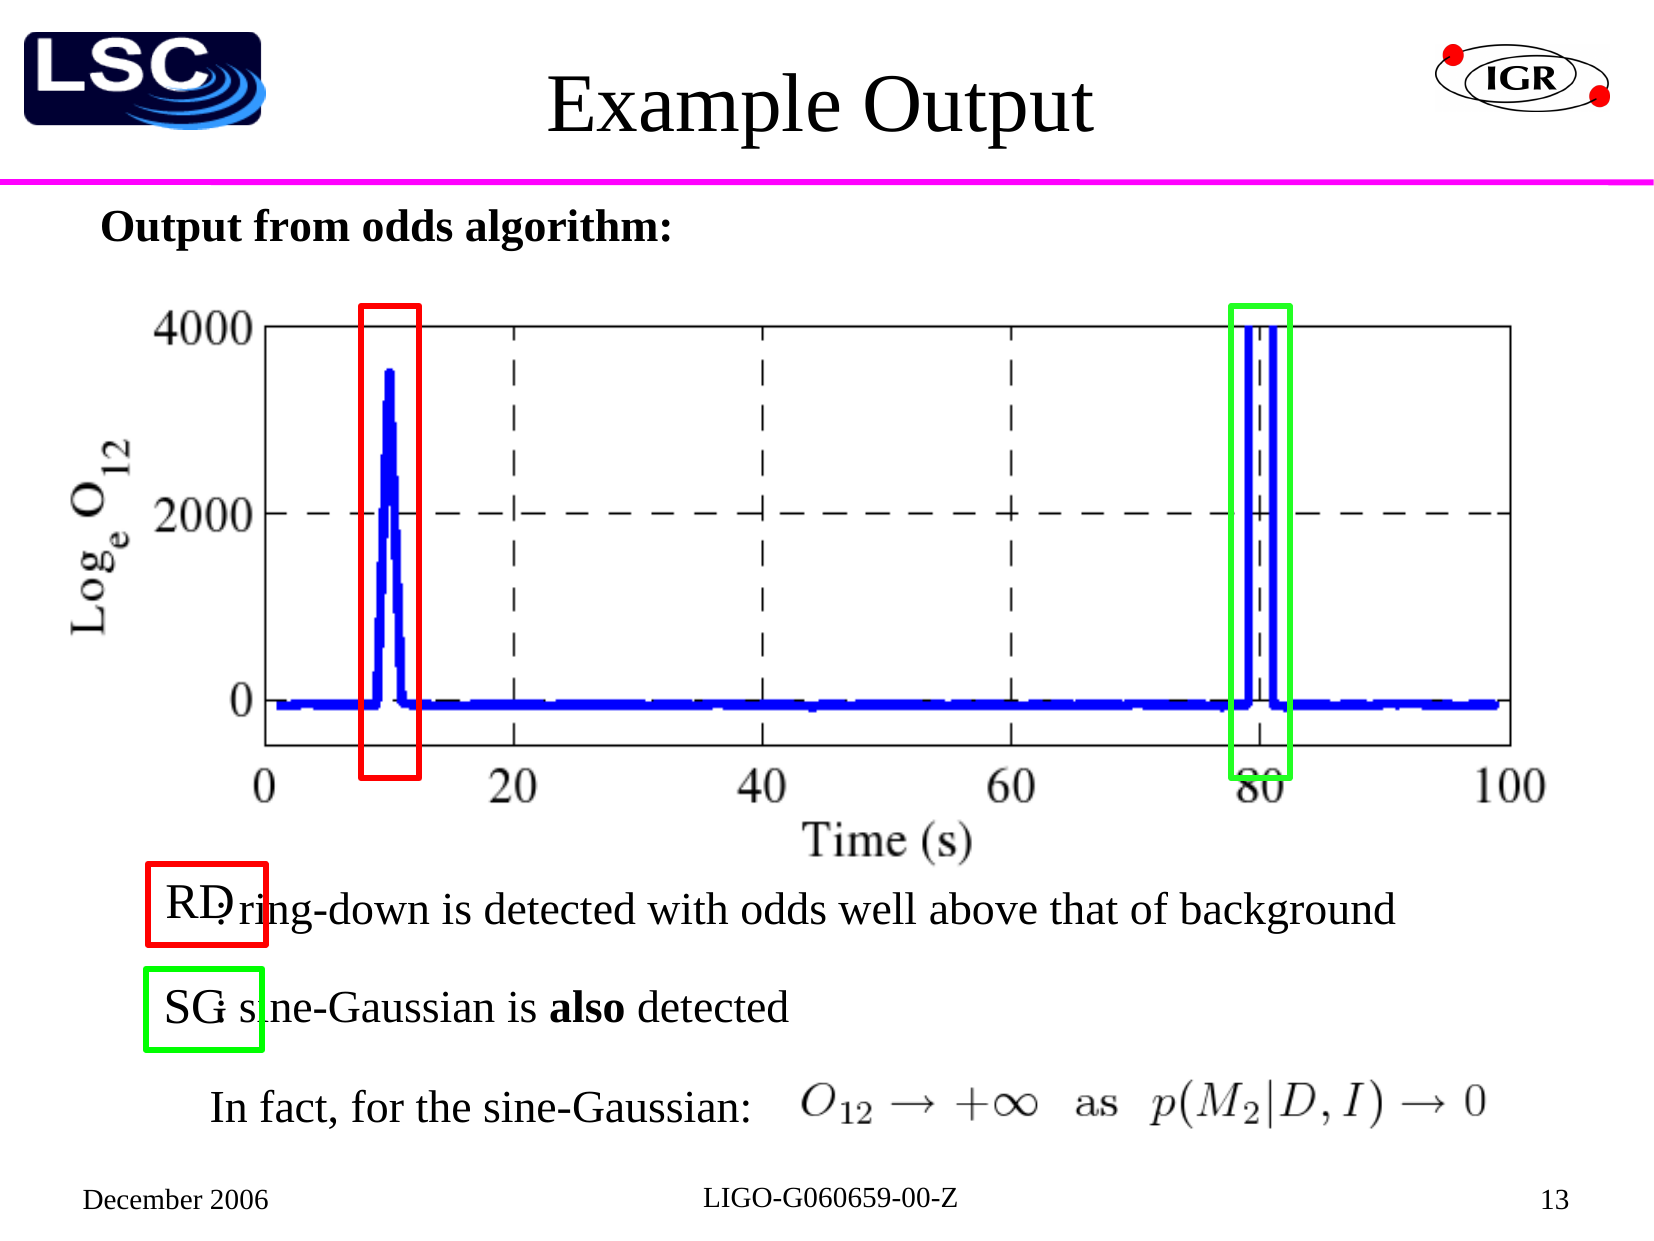

# Example Output
Output from odds algorithm:
 : ring-down is detected with odds well above that of background
 : sine-Gaussian is also detected
RD
SG
In fact, for the sine-Gaussian:
December 2006
13
LIGO-G060659-00-Z